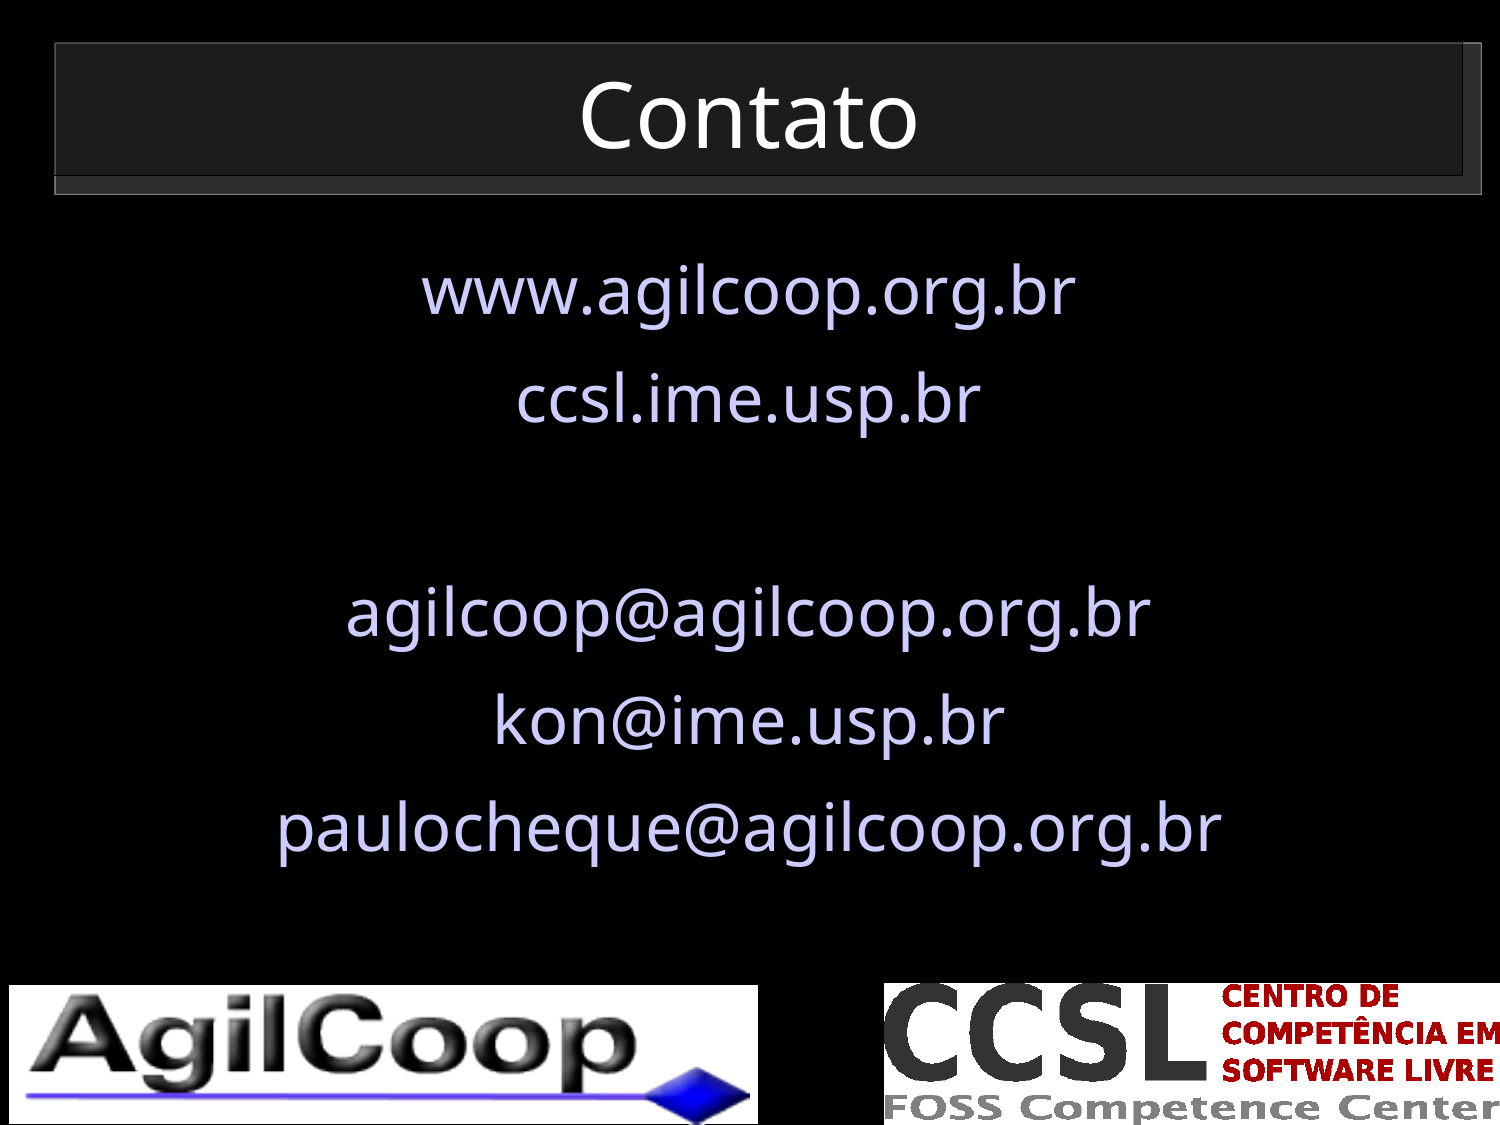

# Contato
www.agilcoop.org.br
ccsl.ime.usp.br
agilcoop@agilcoop.org.br
kon@ime.usp.br
paulocheque@agilcoop.org.br
34